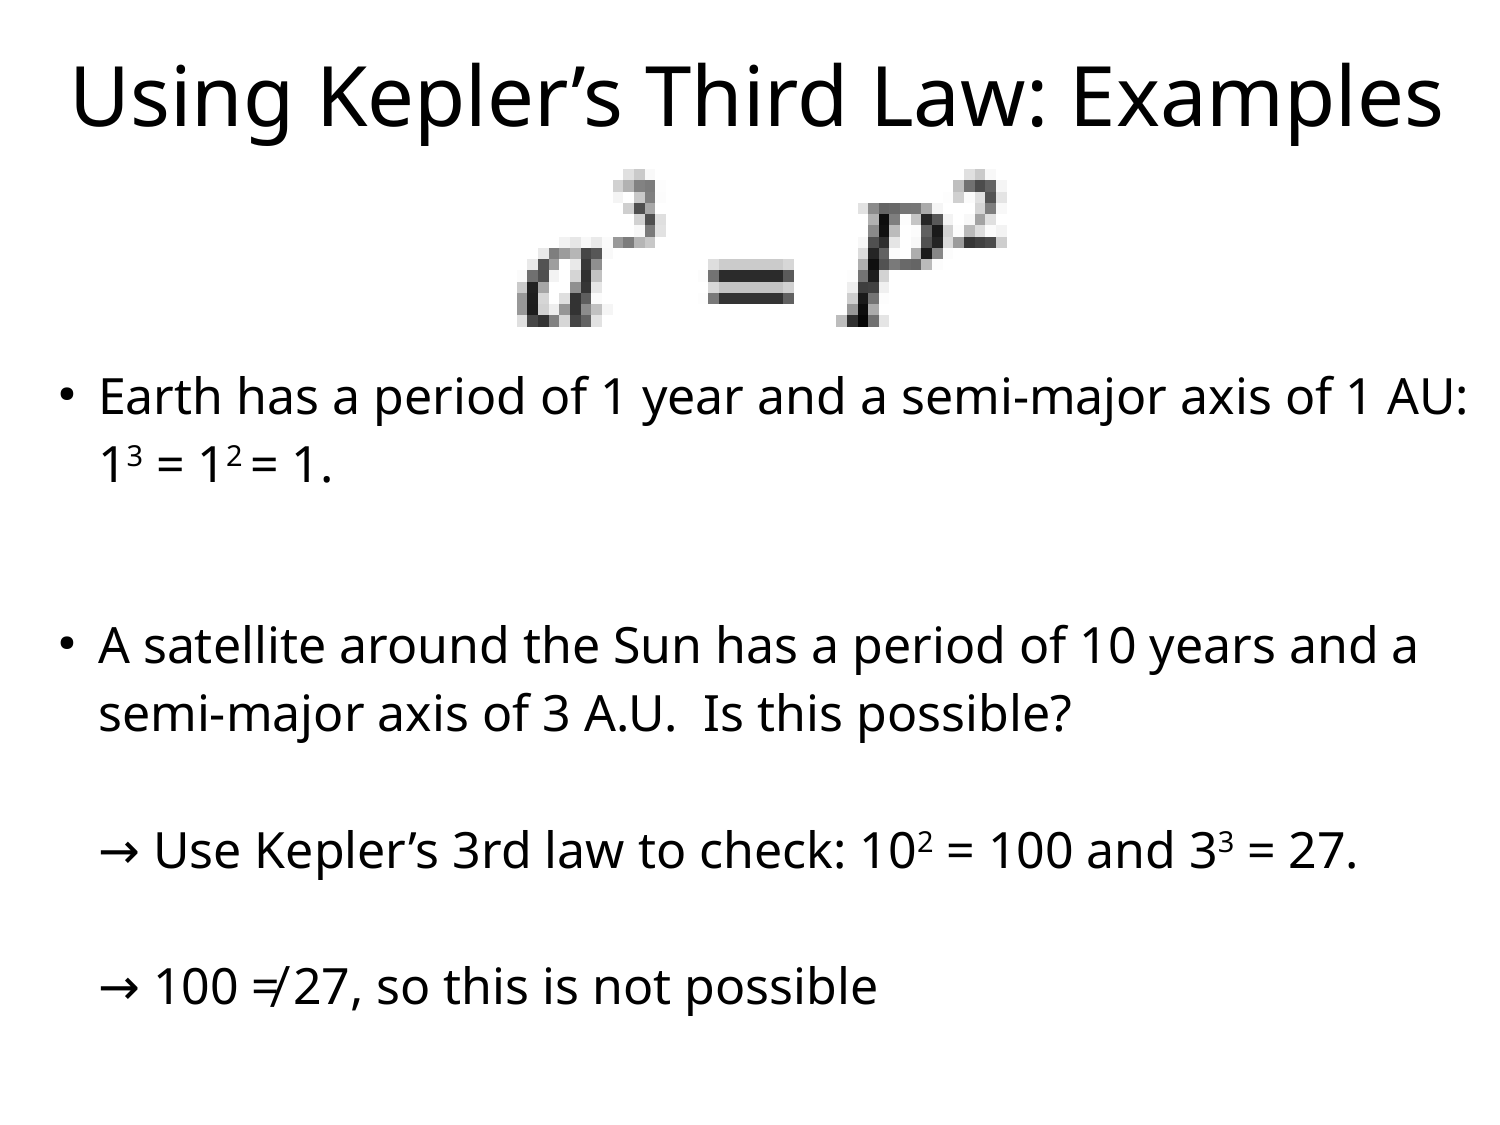

# Using Kepler’s Third Law: Examples
Earth has a period of 1 year and a semi-major axis of 1 AU:
13 = 12 = 1.
A satellite around the Sun has a period of 10 years and a semi-major axis of 3 A.U. Is this possible?
→ Use Kepler’s 3rd law to check: 102 = 100 and 33 = 27.
→ 100 ≠ 27, so this is not possible